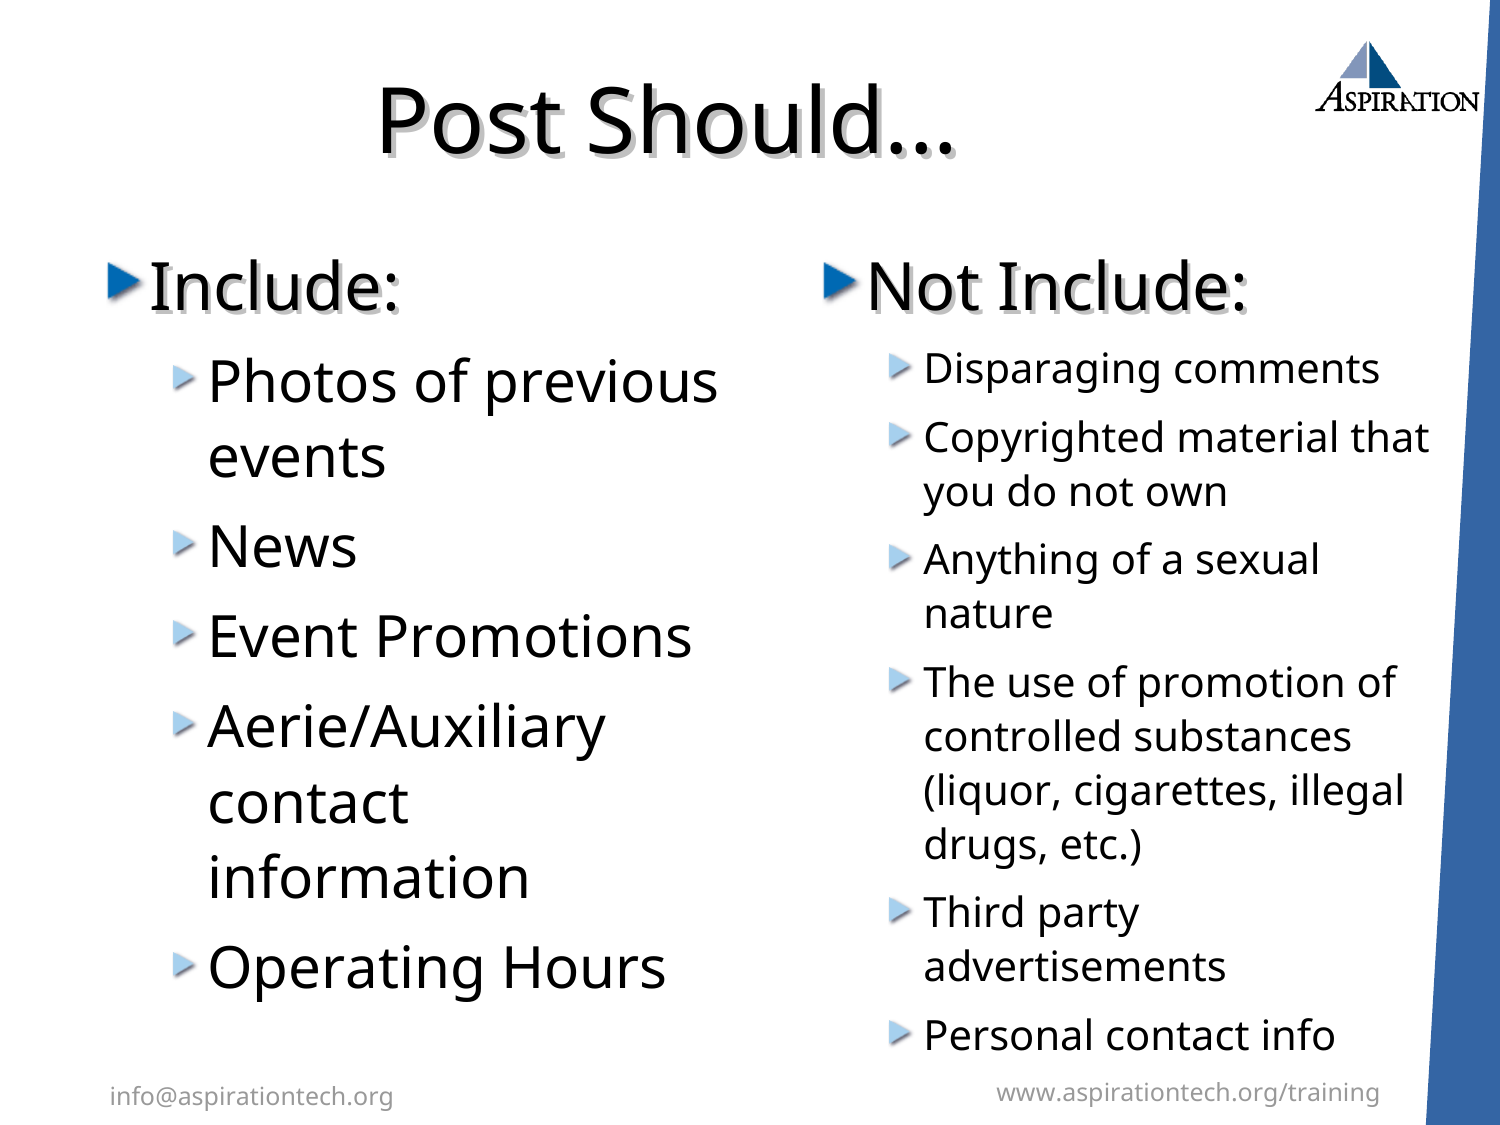

# Post Should...
Include:
Photos of previous events
News
Event Promotions
Aerie/Auxiliary contact information
Operating Hours
Not Include:
Disparaging comments
Copyrighted material that you do not own
Anything of a sexual nature
The use of promotion of controlled substances (liquor, cigarettes, illegal drugs, etc.)
Third party advertisements
Personal contact info